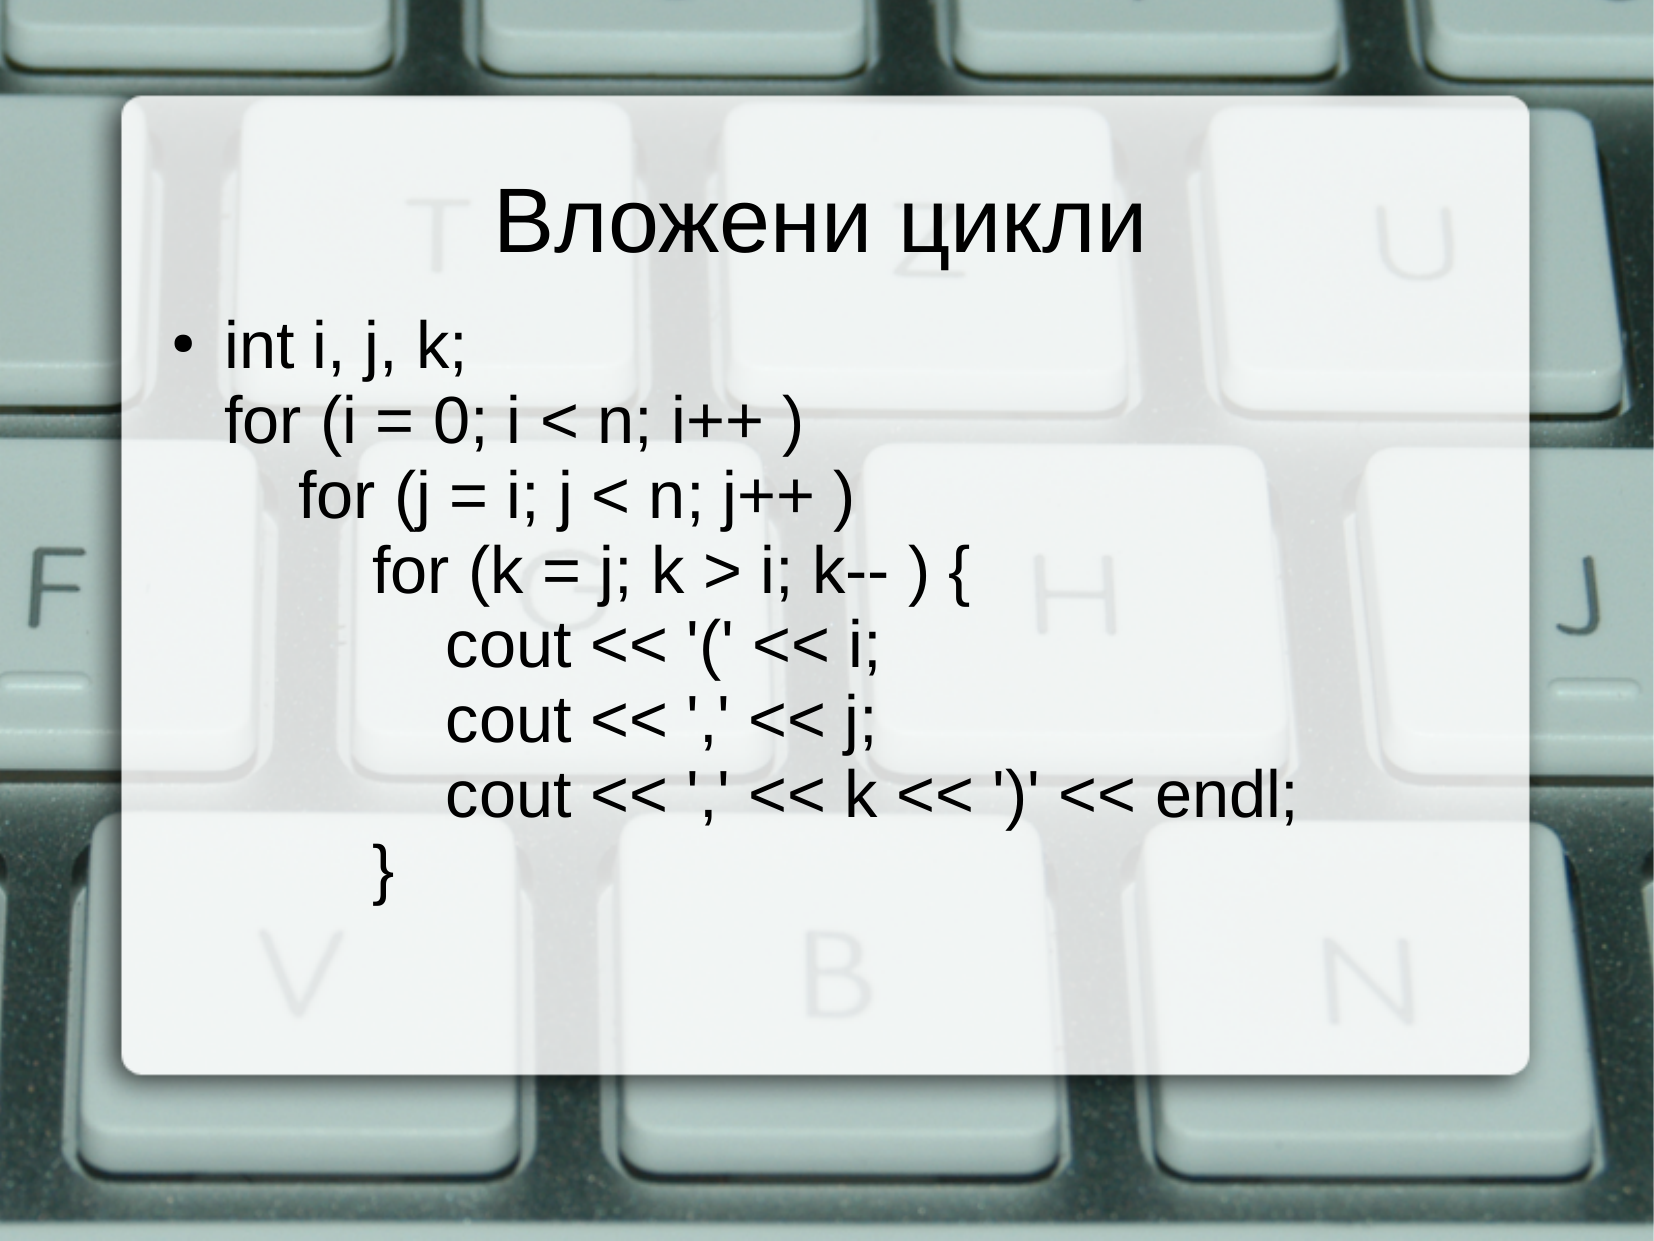

# Вложени цикли
int i, j, k;
for (i = 0; i < n; i++ )
	for (j = i; j < n; j++ )
		for (k = j; k > i; k-- ) {
			cout << '(' << i;
			cout << ',' << j;
			cout << ',' << k << ')' << endl;
		}